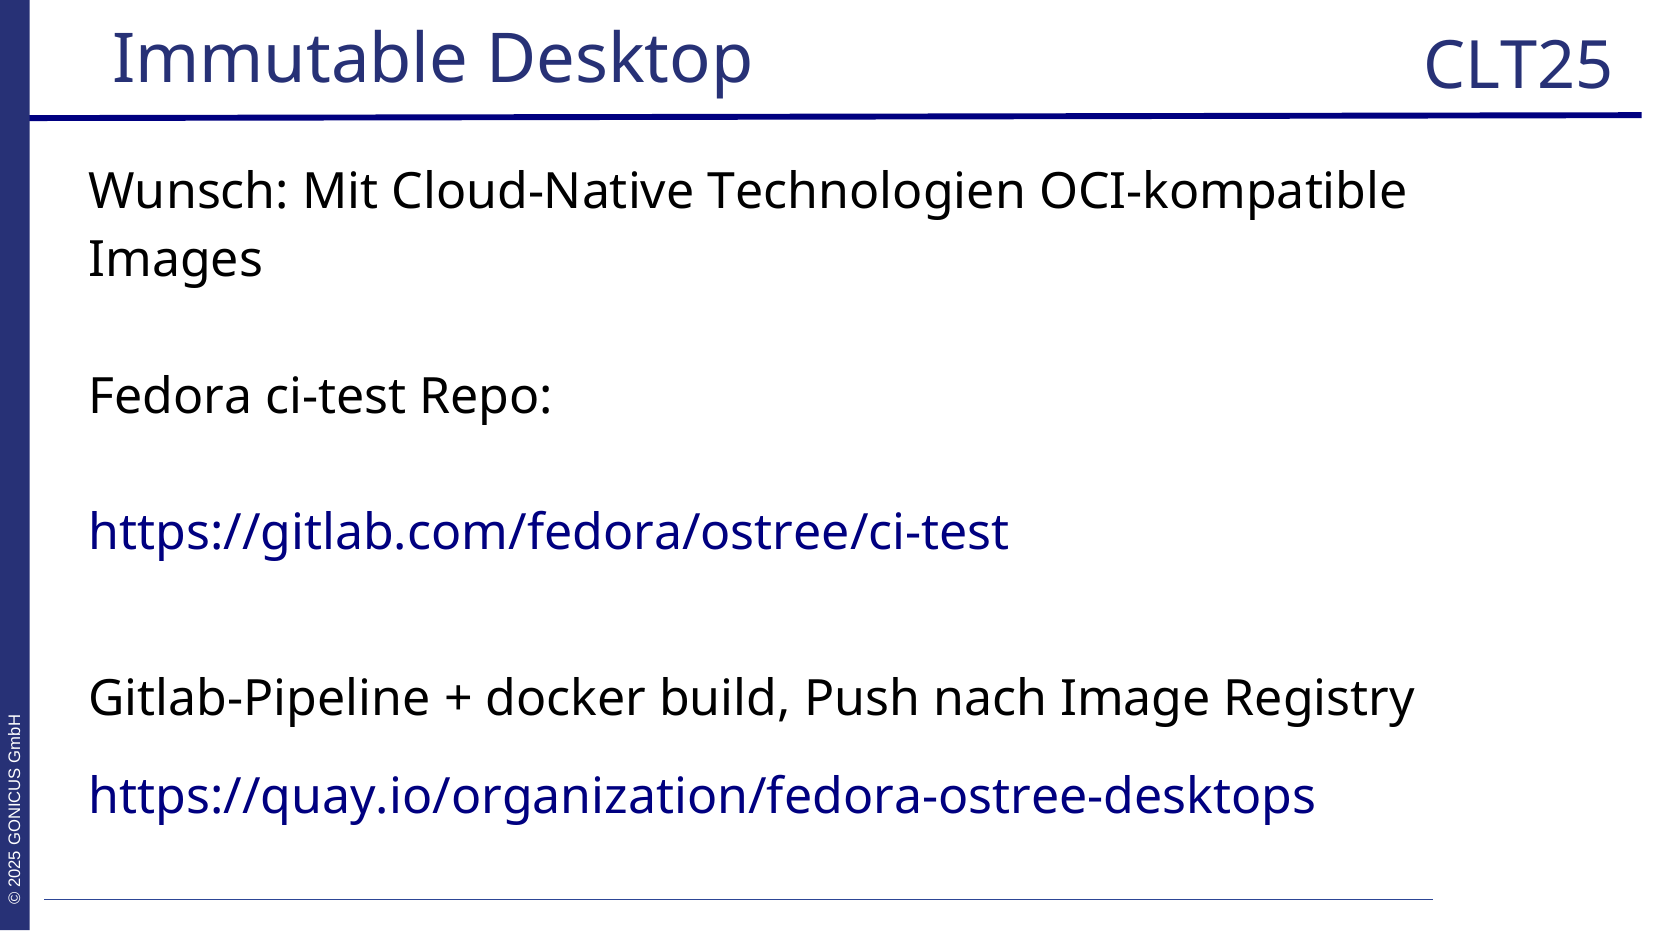

# Immutable Desktop
Wunsch: Mit Cloud-Native Technologien OCI-kompatible Images
Fedora ci-test Repo:
https://gitlab.com/fedora/ostree/ci-test
Gitlab-Pipeline + docker build, Push nach Image Registry
https://quay.io/organization/fedora-ostree-desktops